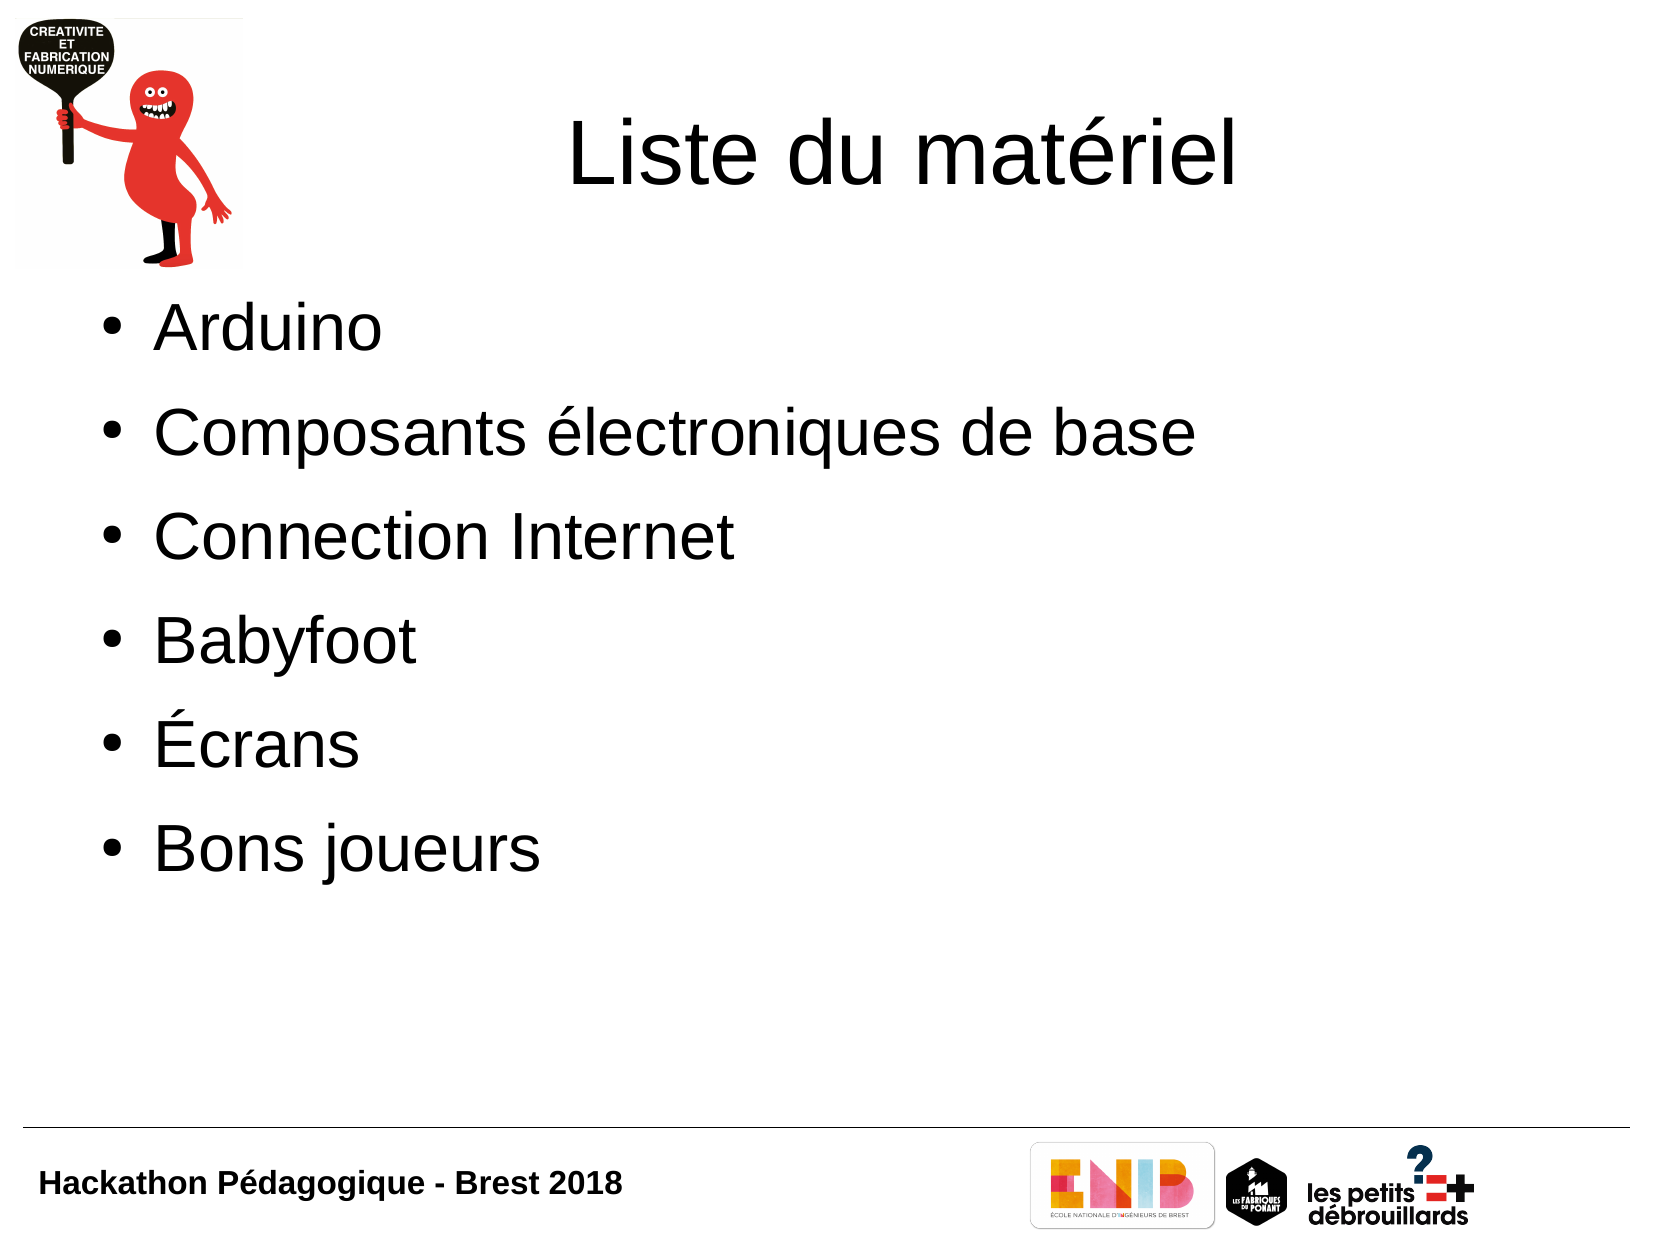

# Liste du matériel
Arduino
Composants électroniques de base
Connection Internet
Babyfoot
Écrans
Bons joueurs
Hackathon Pédagogique - Brest 2018